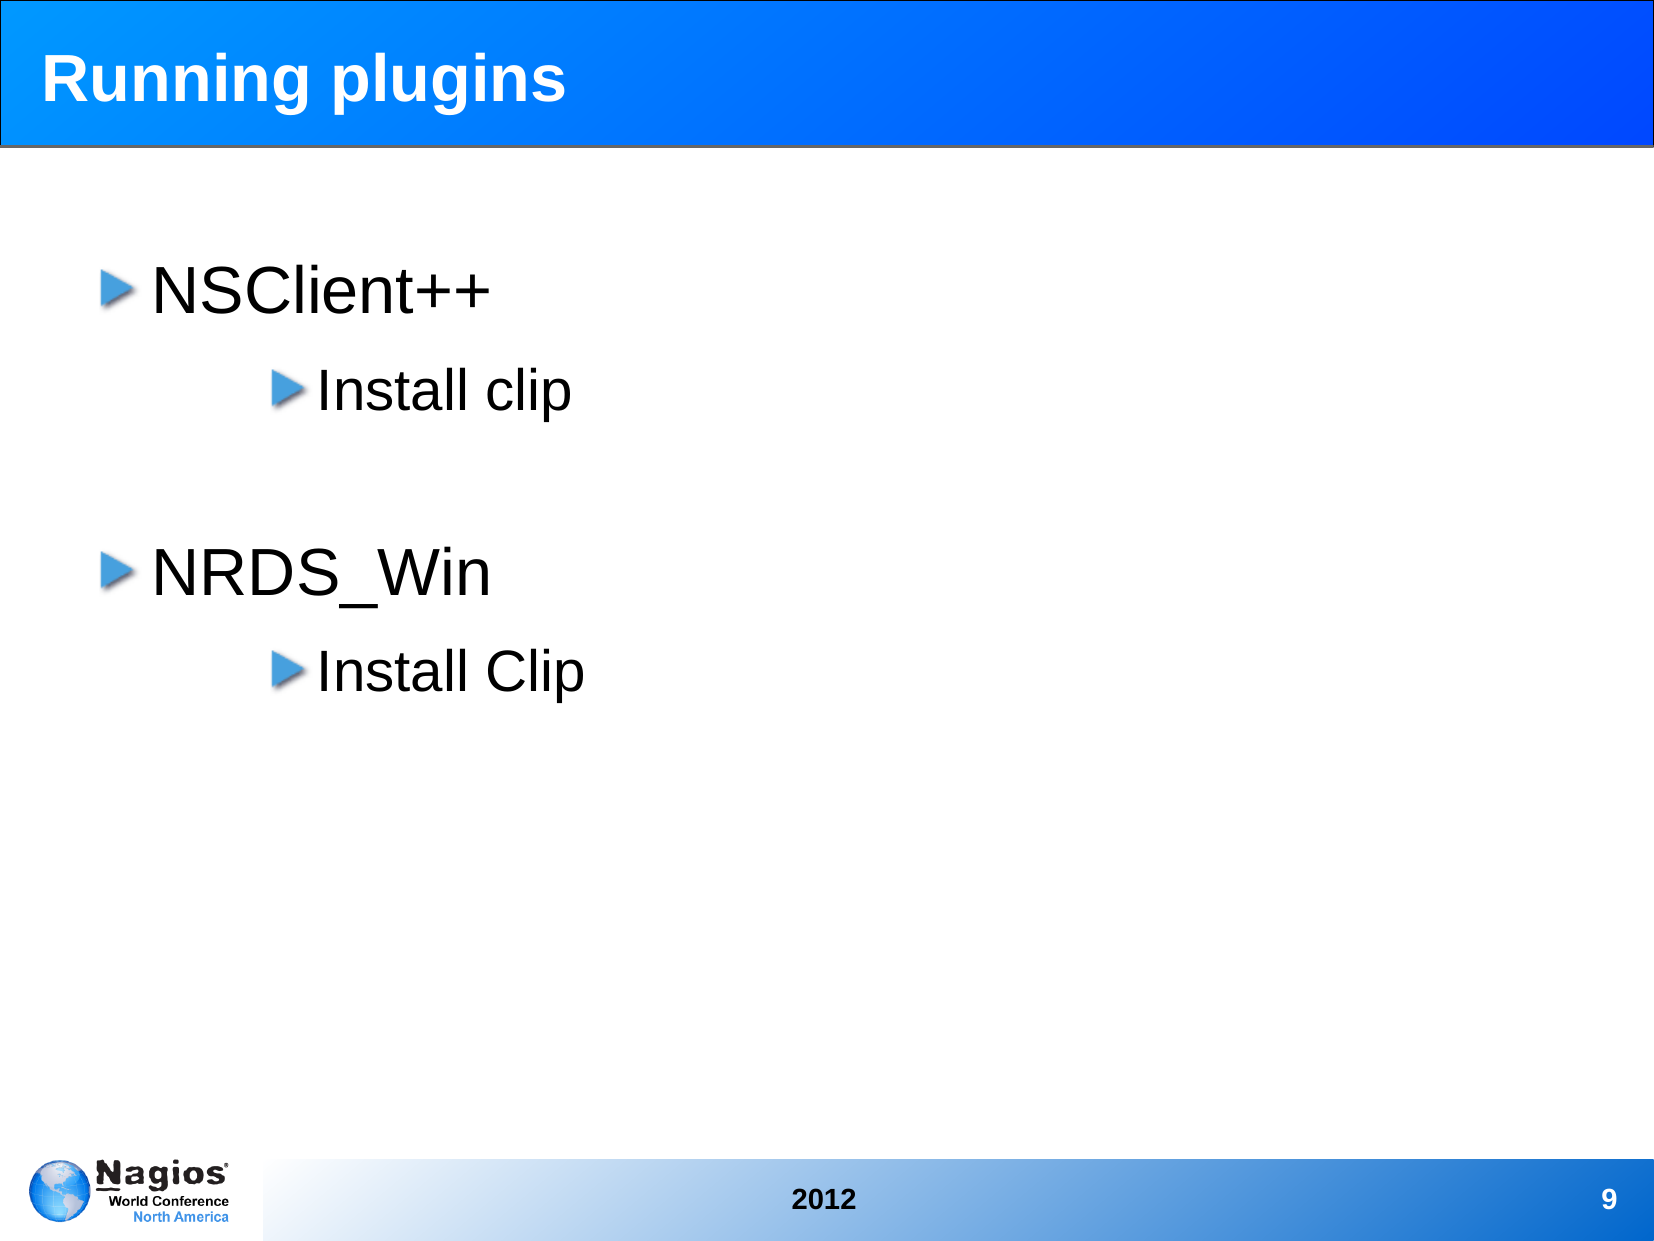

# Running plugins
NSClient++
Install clip
NRDS_Win
Install Clip
2011
9